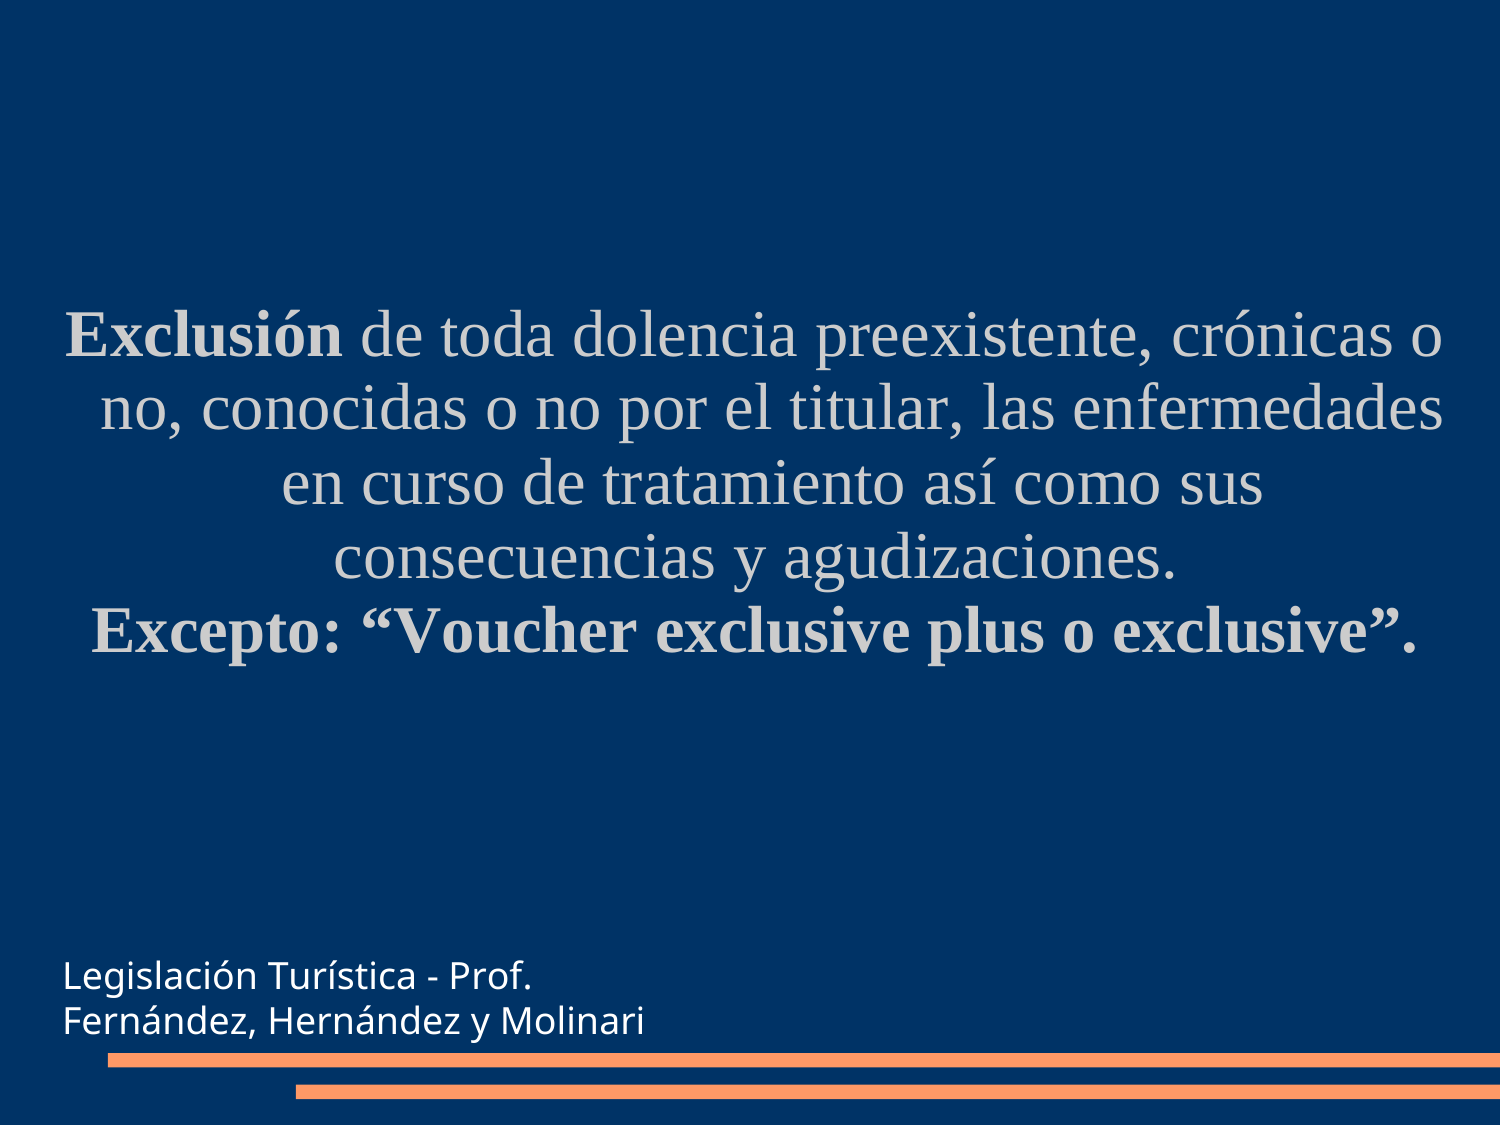

# Exclusión de toda dolencia preexistente, crónicas o no, conocidas o no por el titular, las enfermedades en curso de tratamiento así como sus consecuencias y agudizaciones.
Excepto: “Voucher exclusive plus o exclusive”.
Legislación Turística - Prof. Fernández, Hernández y Molinari